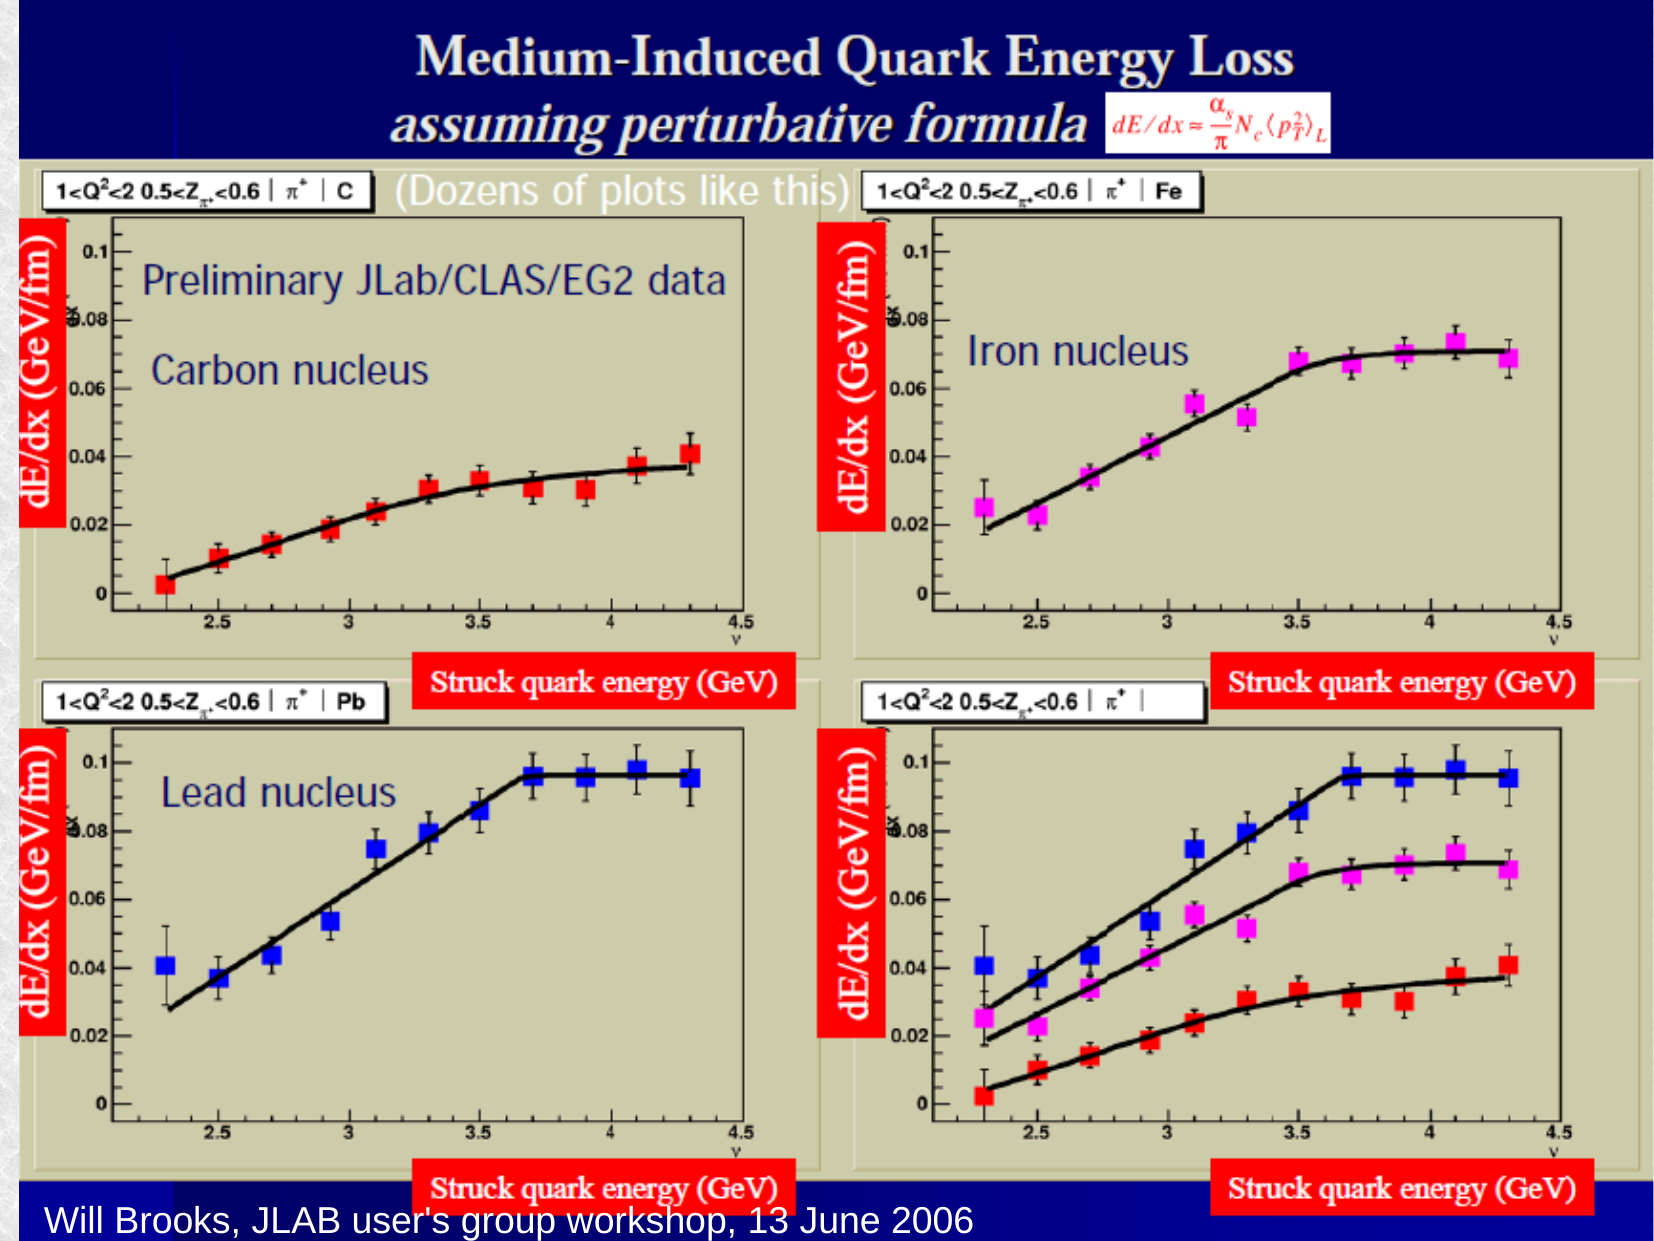

70
Will Brooks, JLAB user's group workshop, 13 June 2006